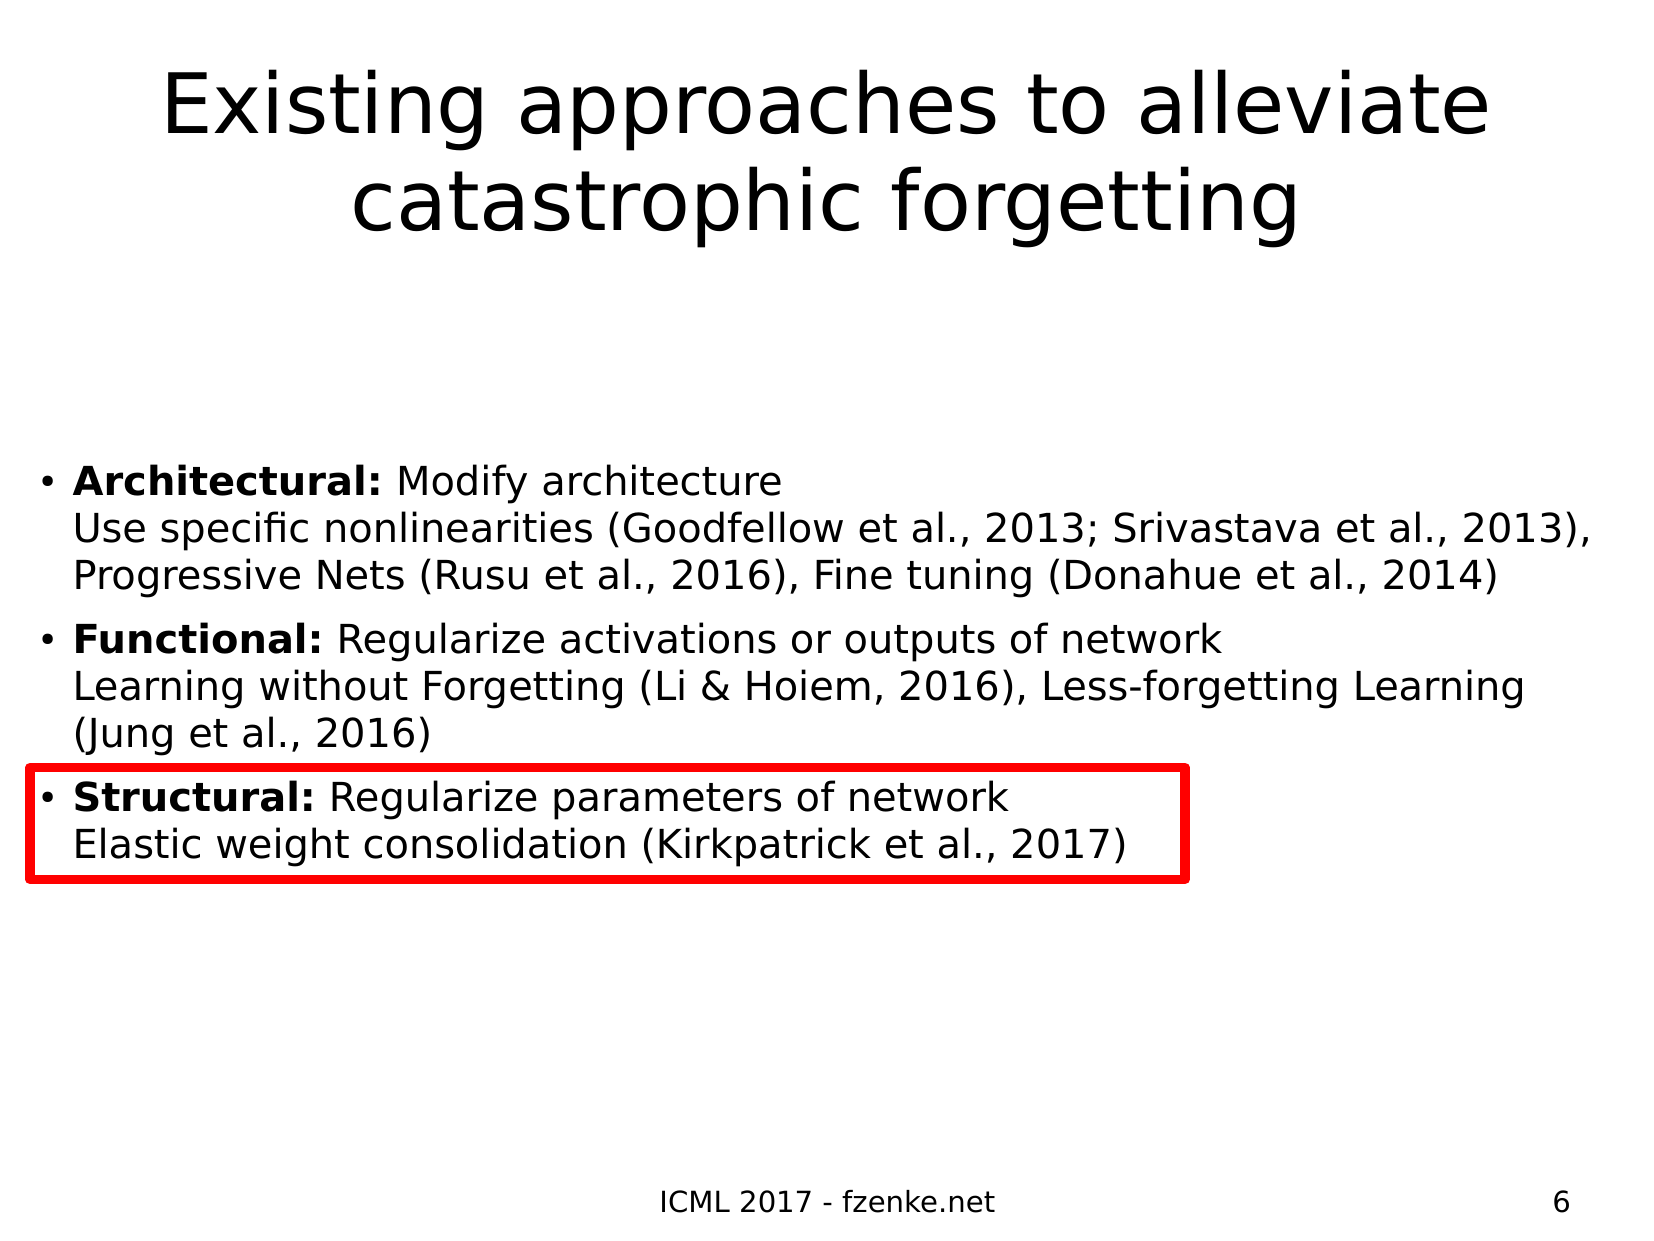

# Existing approaches to alleviate catastrophic forgetting
Architectural: Modify architecture
Use specific nonlinearities (Goodfellow et al., 2013; Srivastava et al., 2013), Progressive Nets (Rusu et al., 2016), Fine tuning (Donahue et al., 2014)
Functional: Regularize activations or outputs of network
Learning without Forgetting (Li & Hoiem, 2016), Less-forgetting Learning (Jung et al., 2016)
Structural: Regularize parameters of network
Elastic weight consolidation (Kirkpatrick et al., 2017)
ICML 2017 - fzenke.net
6